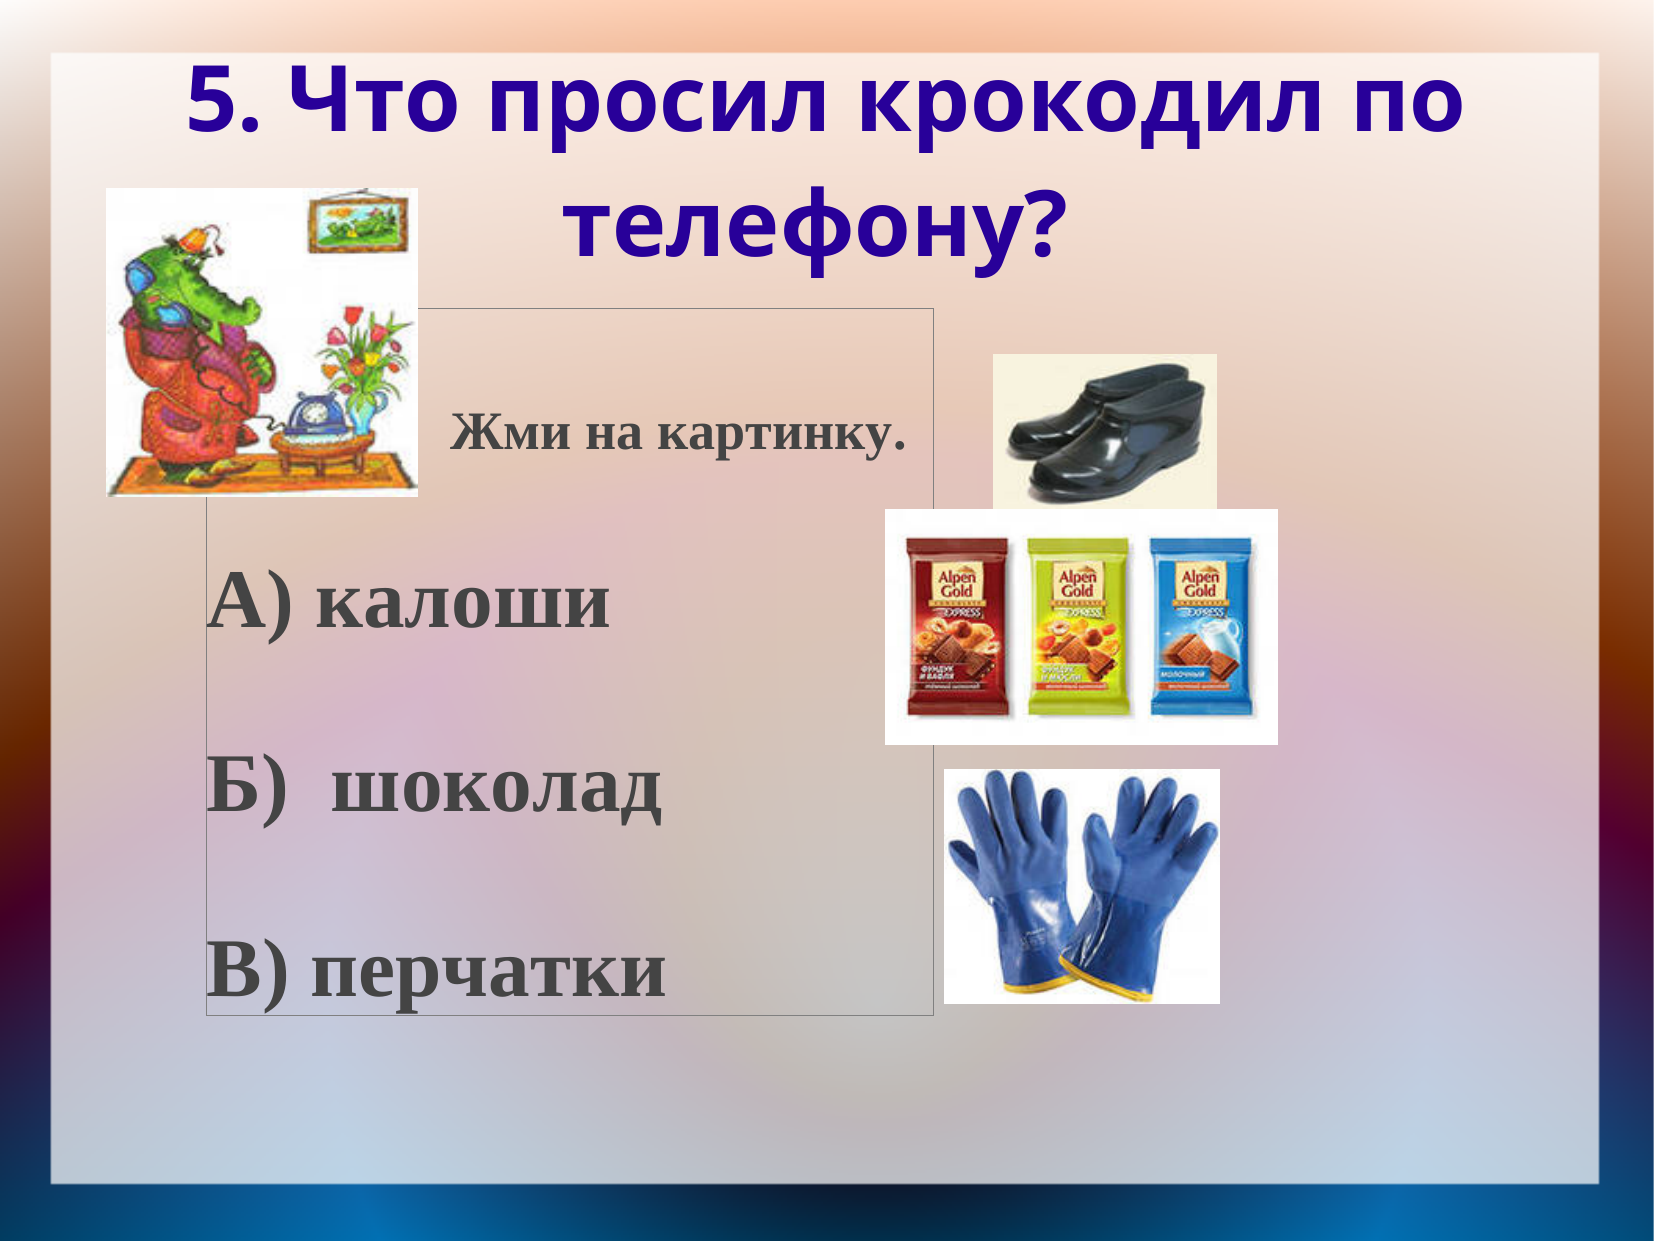

# 5. Что просил крокодил по телефону?
 Жми на картинку.
А) калоши
Б) шоколад
В) перчатки